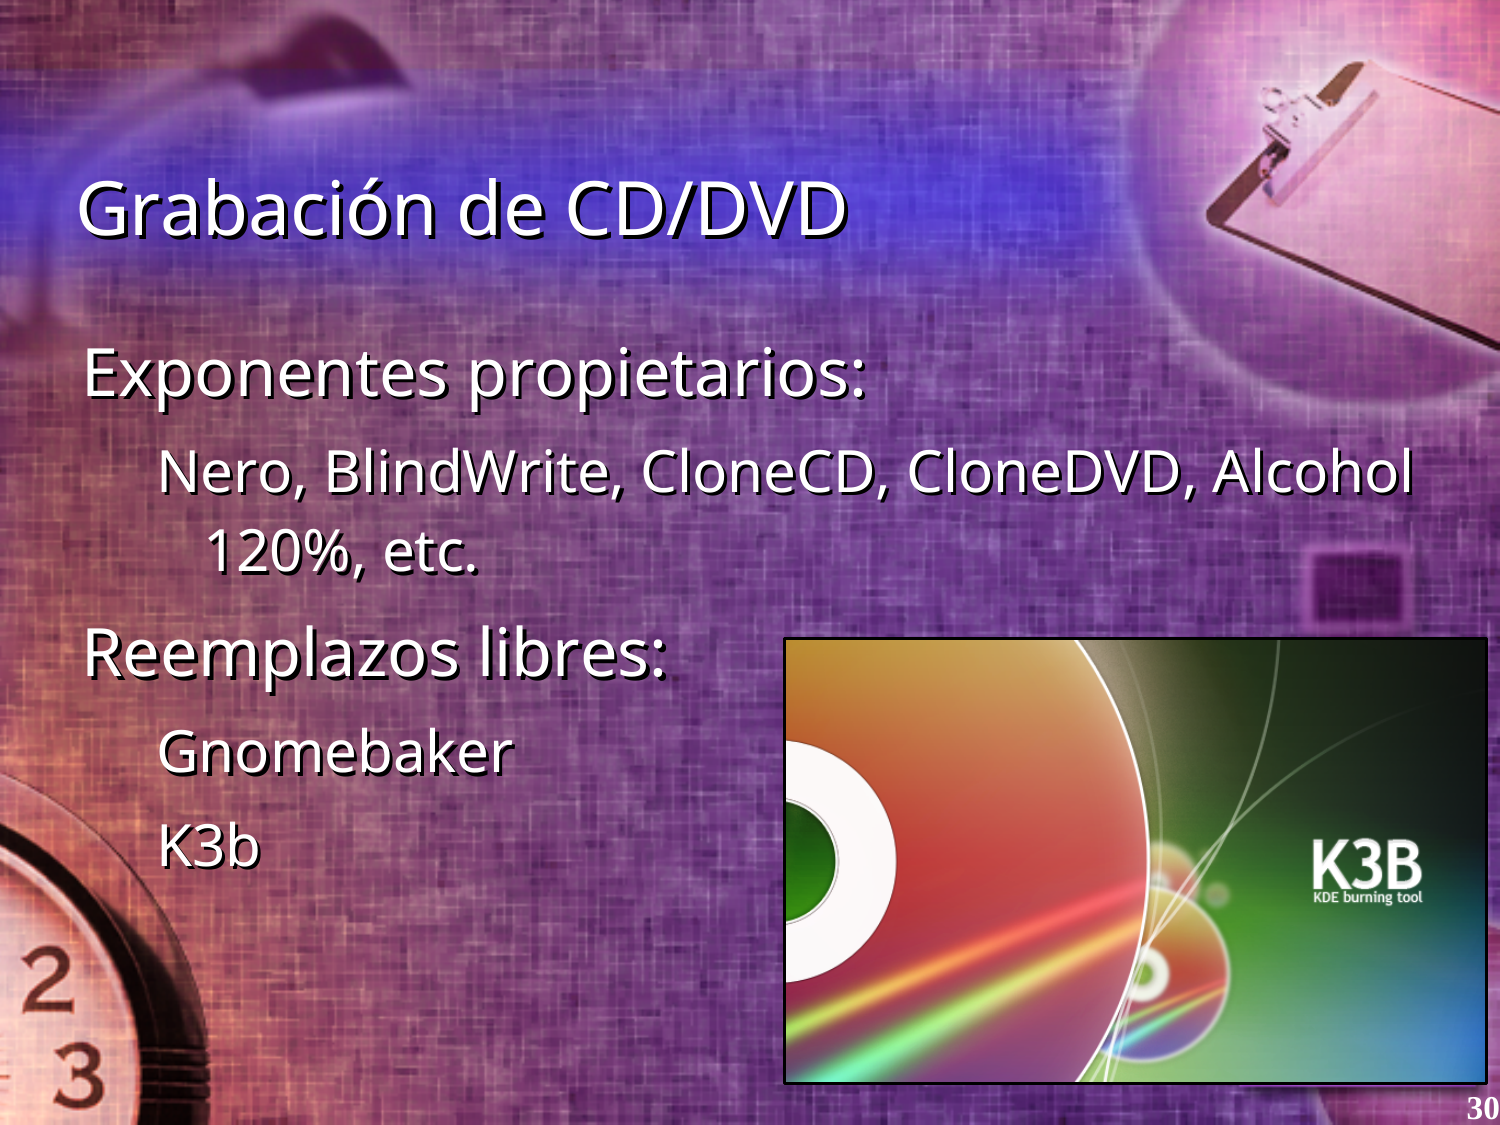

# Grabación de CD/DVD
Exponentes propietarios:
Nero, BlindWrite, CloneCD, CloneDVD, Alcohol 120%, etc.
Reemplazos libres:
Gnomebaker
K3b
30